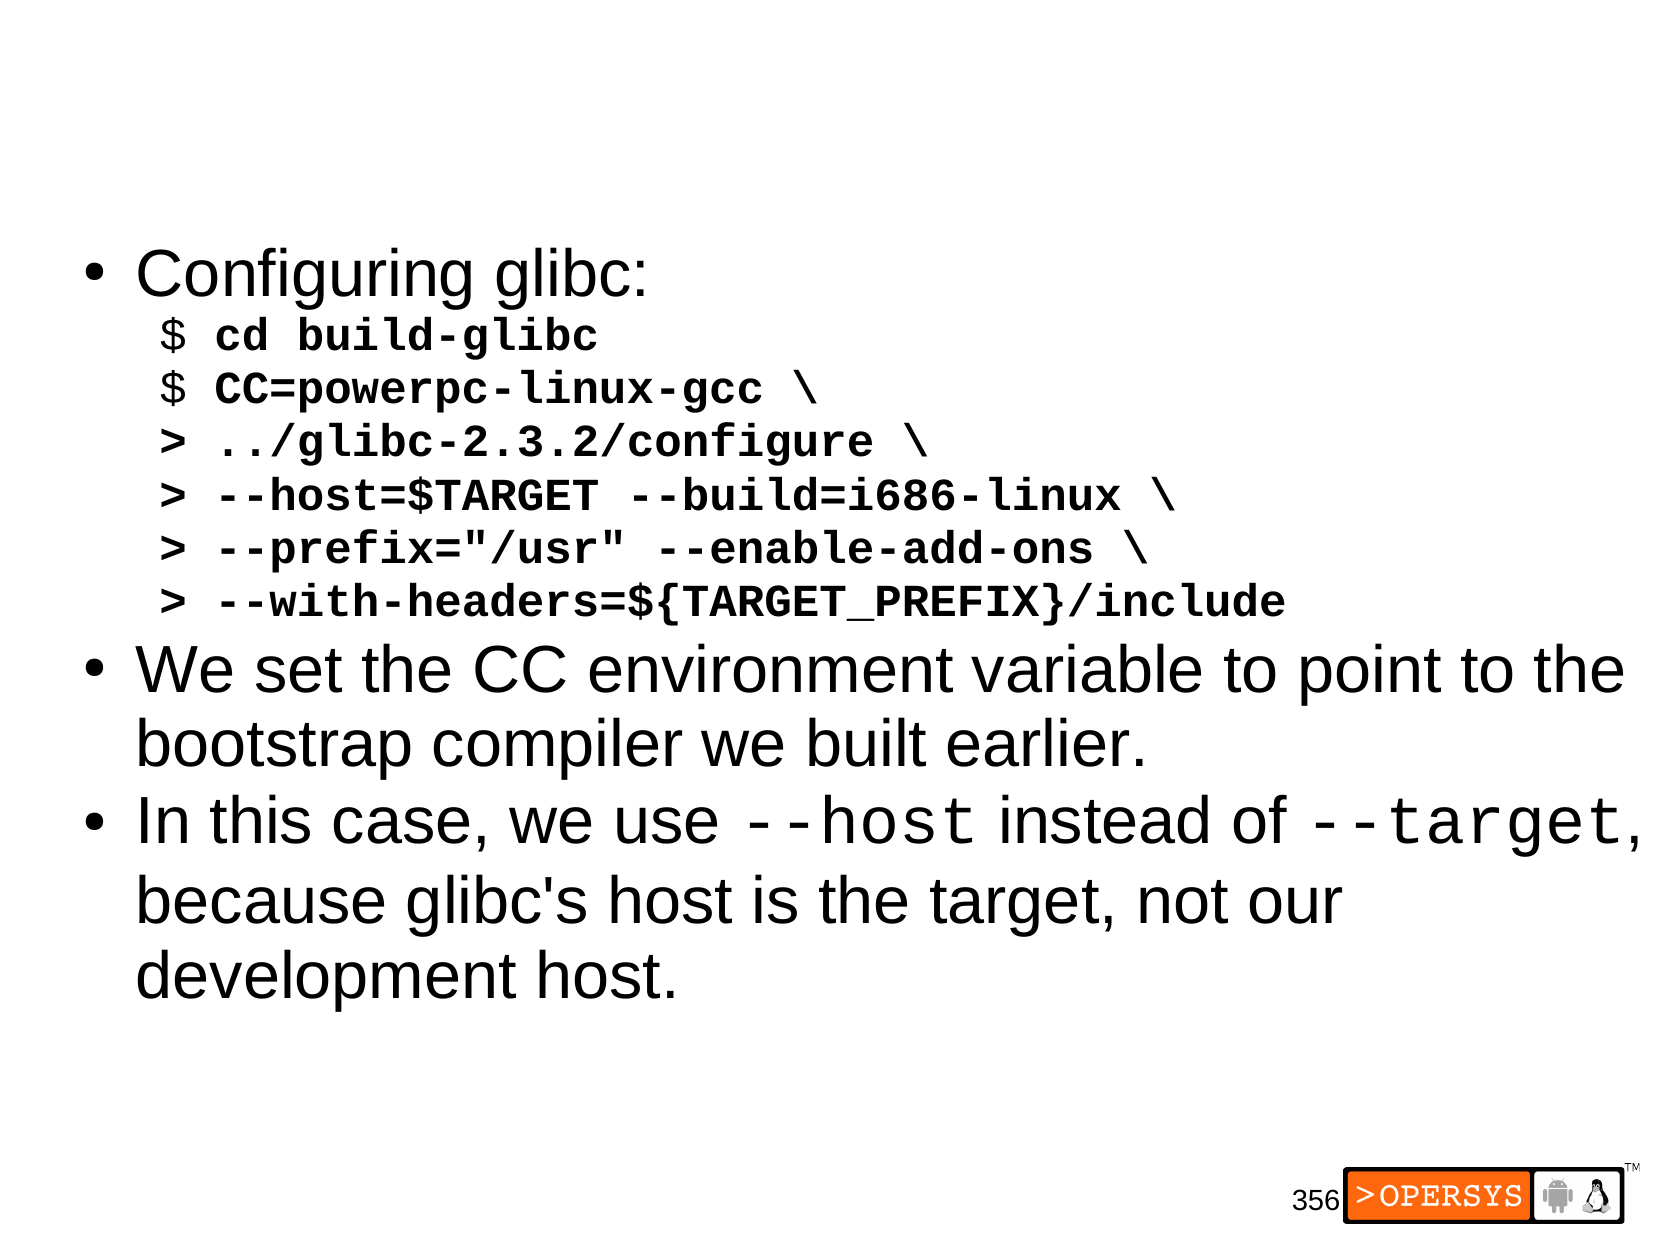

# Configuring glibc:
$ cd build-glibc
$ CC=powerpc-linux-gcc \
> ../glibc-2.3.2/configure \
> --host=$TARGET --build=i686-linux \
> --prefix="/usr" --enable-add-ons \
> --with-headers=${TARGET_PREFIX}/include
We set the CC environment variable to point to the bootstrap compiler we built earlier.
In this case, we use --host instead of --target, because glibc's host is the target, not our development host.